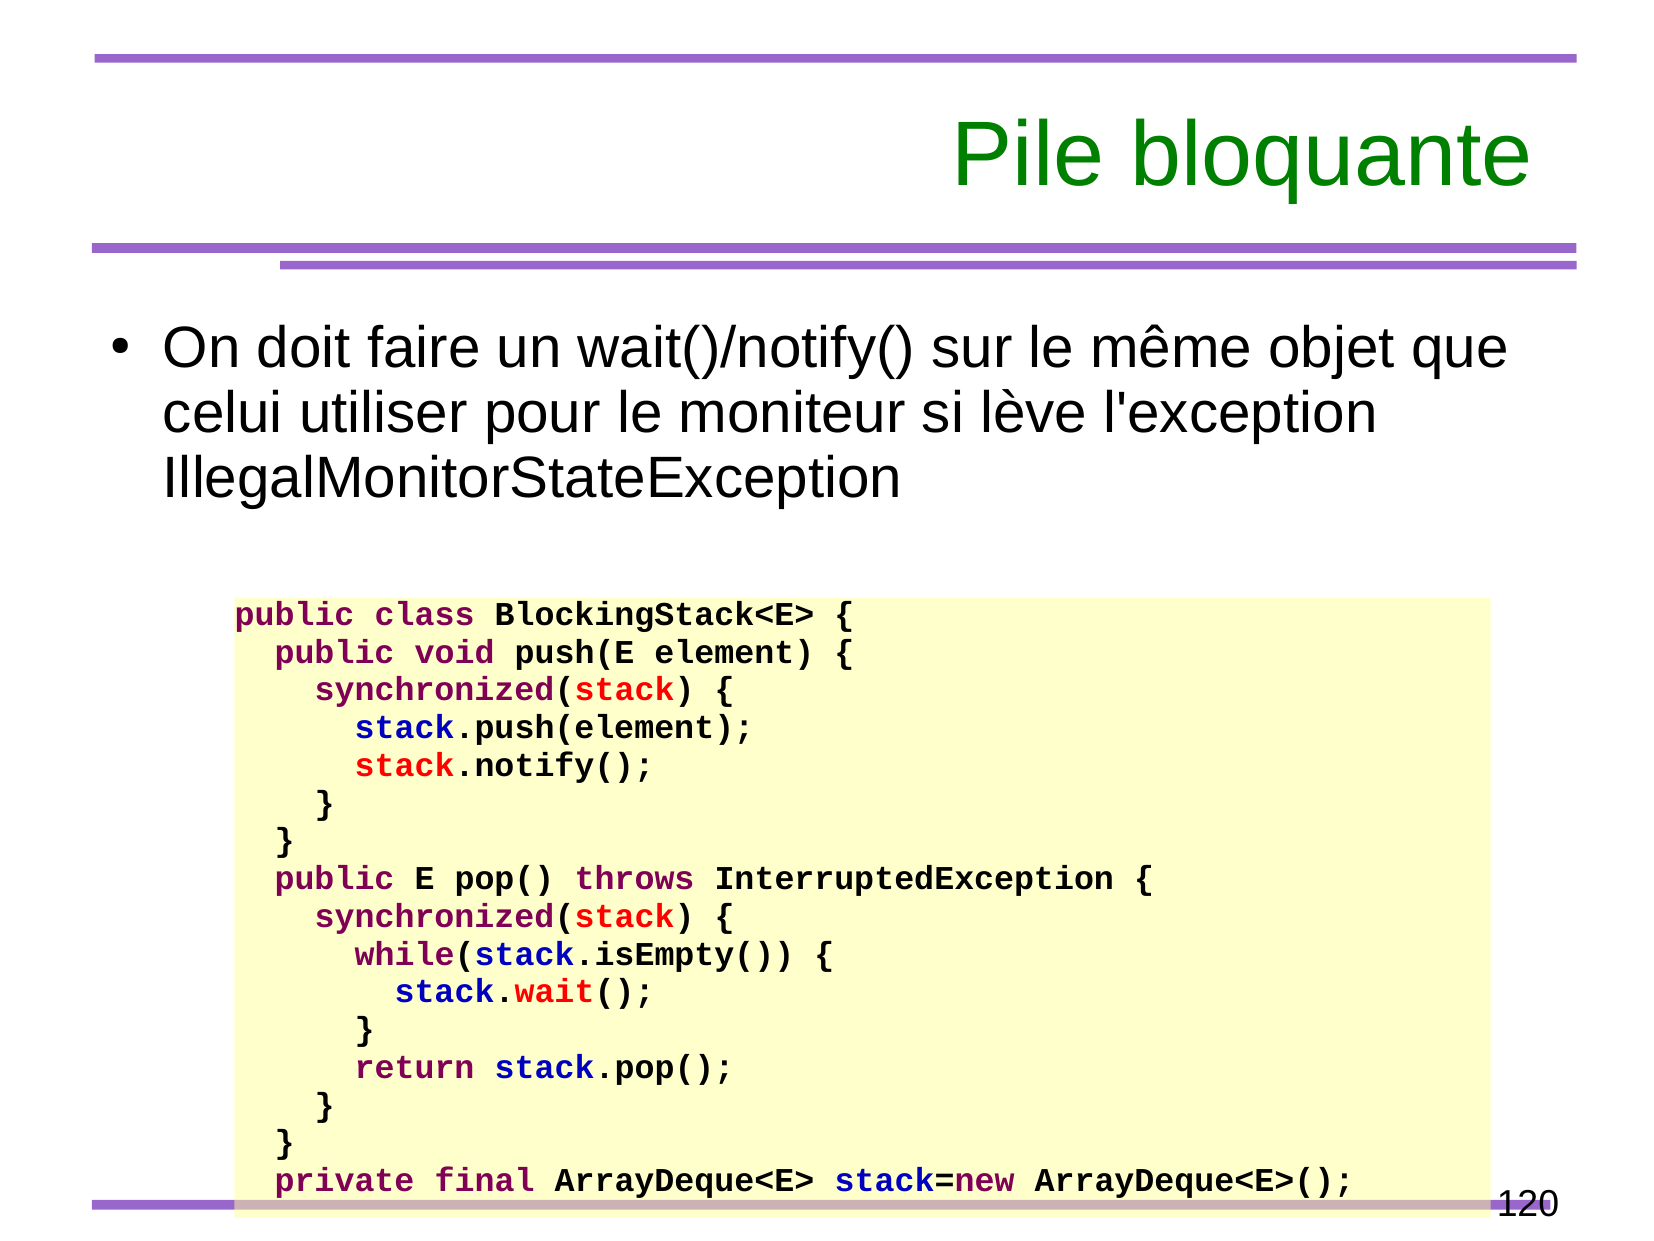

# Pile bloquante
On doit faire un wait()/notify() sur le même objet que celui utiliser pour le moniteur si lève l'exception IllegalMonitorStateException
public class BlockingStack<E> {
 public void push(E element) {
 synchronized(stack) {
 stack.push(element);
 stack.notify();
 }
 }
 public E pop() throws InterruptedException {
 synchronized(stack) {
 while(stack.isEmpty()) {
 stack.wait();
 }
 return stack.pop();
 }
 }
 private final ArrayDeque<E> stack=new ArrayDeque<E>();
}